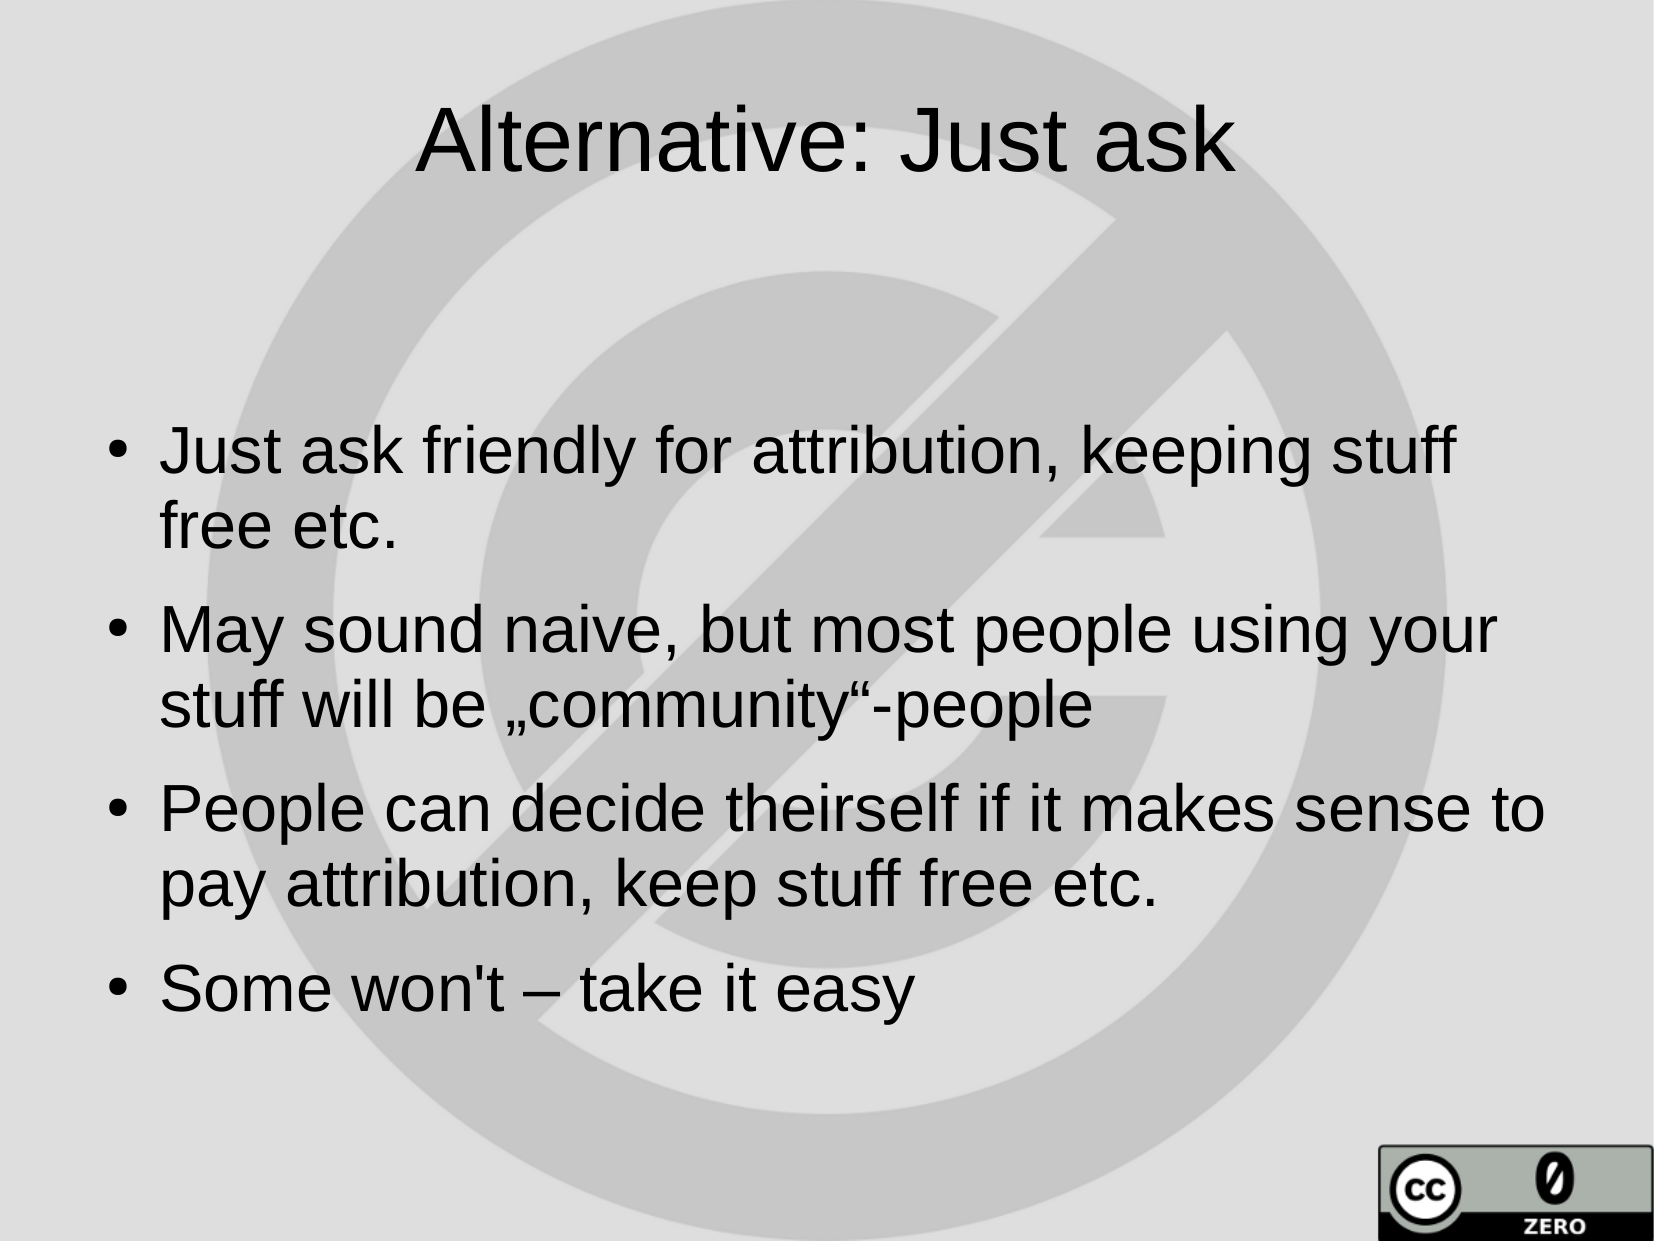

# Alternative: Just ask
Just ask friendly for attribution, keeping stuff free etc.
May sound naive, but most people using your stuff will be „community“-people
People can decide theirself if it makes sense to pay attribution, keep stuff free etc.
Some won't – take it easy